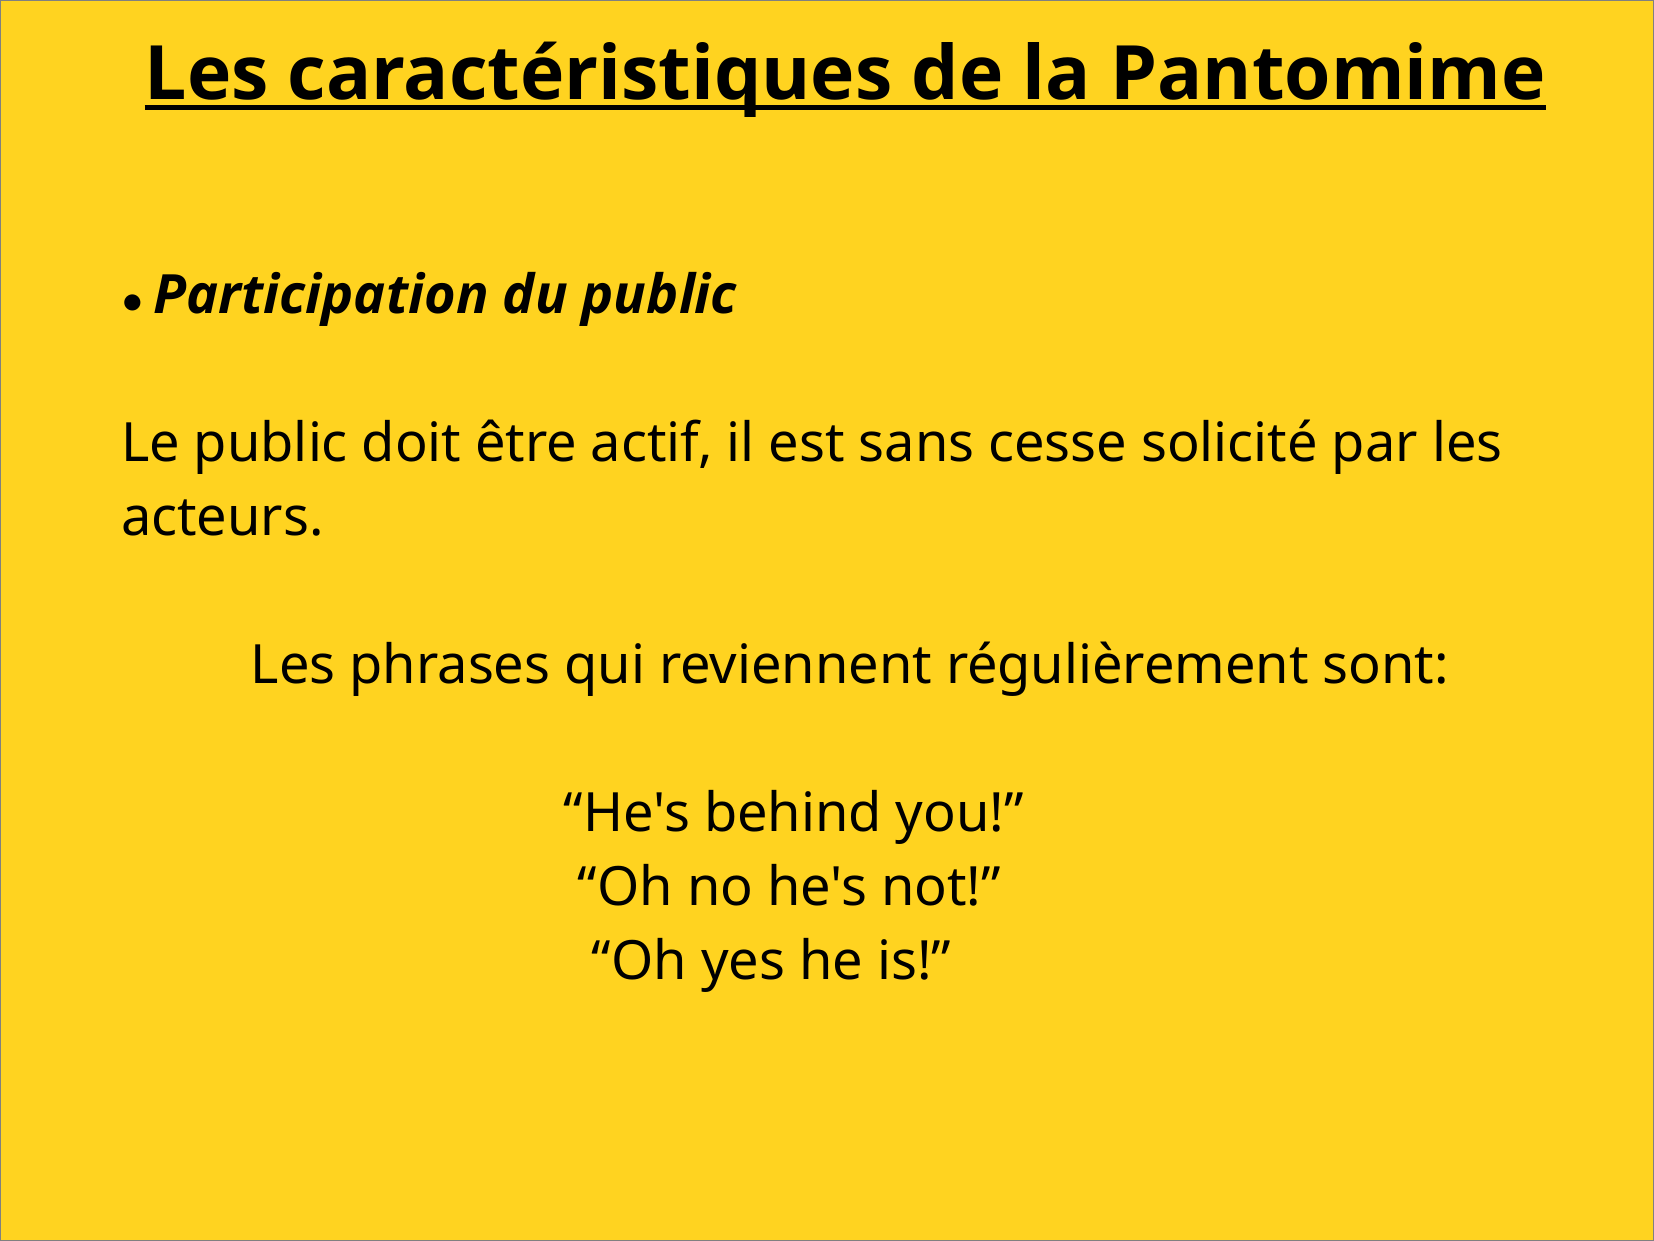

Les caractéristiques de la Pantomime
● Participation du public
Le public doit être actif, il est sans cesse solicité par les acteurs.
Les phrases qui reviennent régulièrement sont:
						“He's behind you!”
						 “Oh no he's not!”
						 “Oh yes he is!”